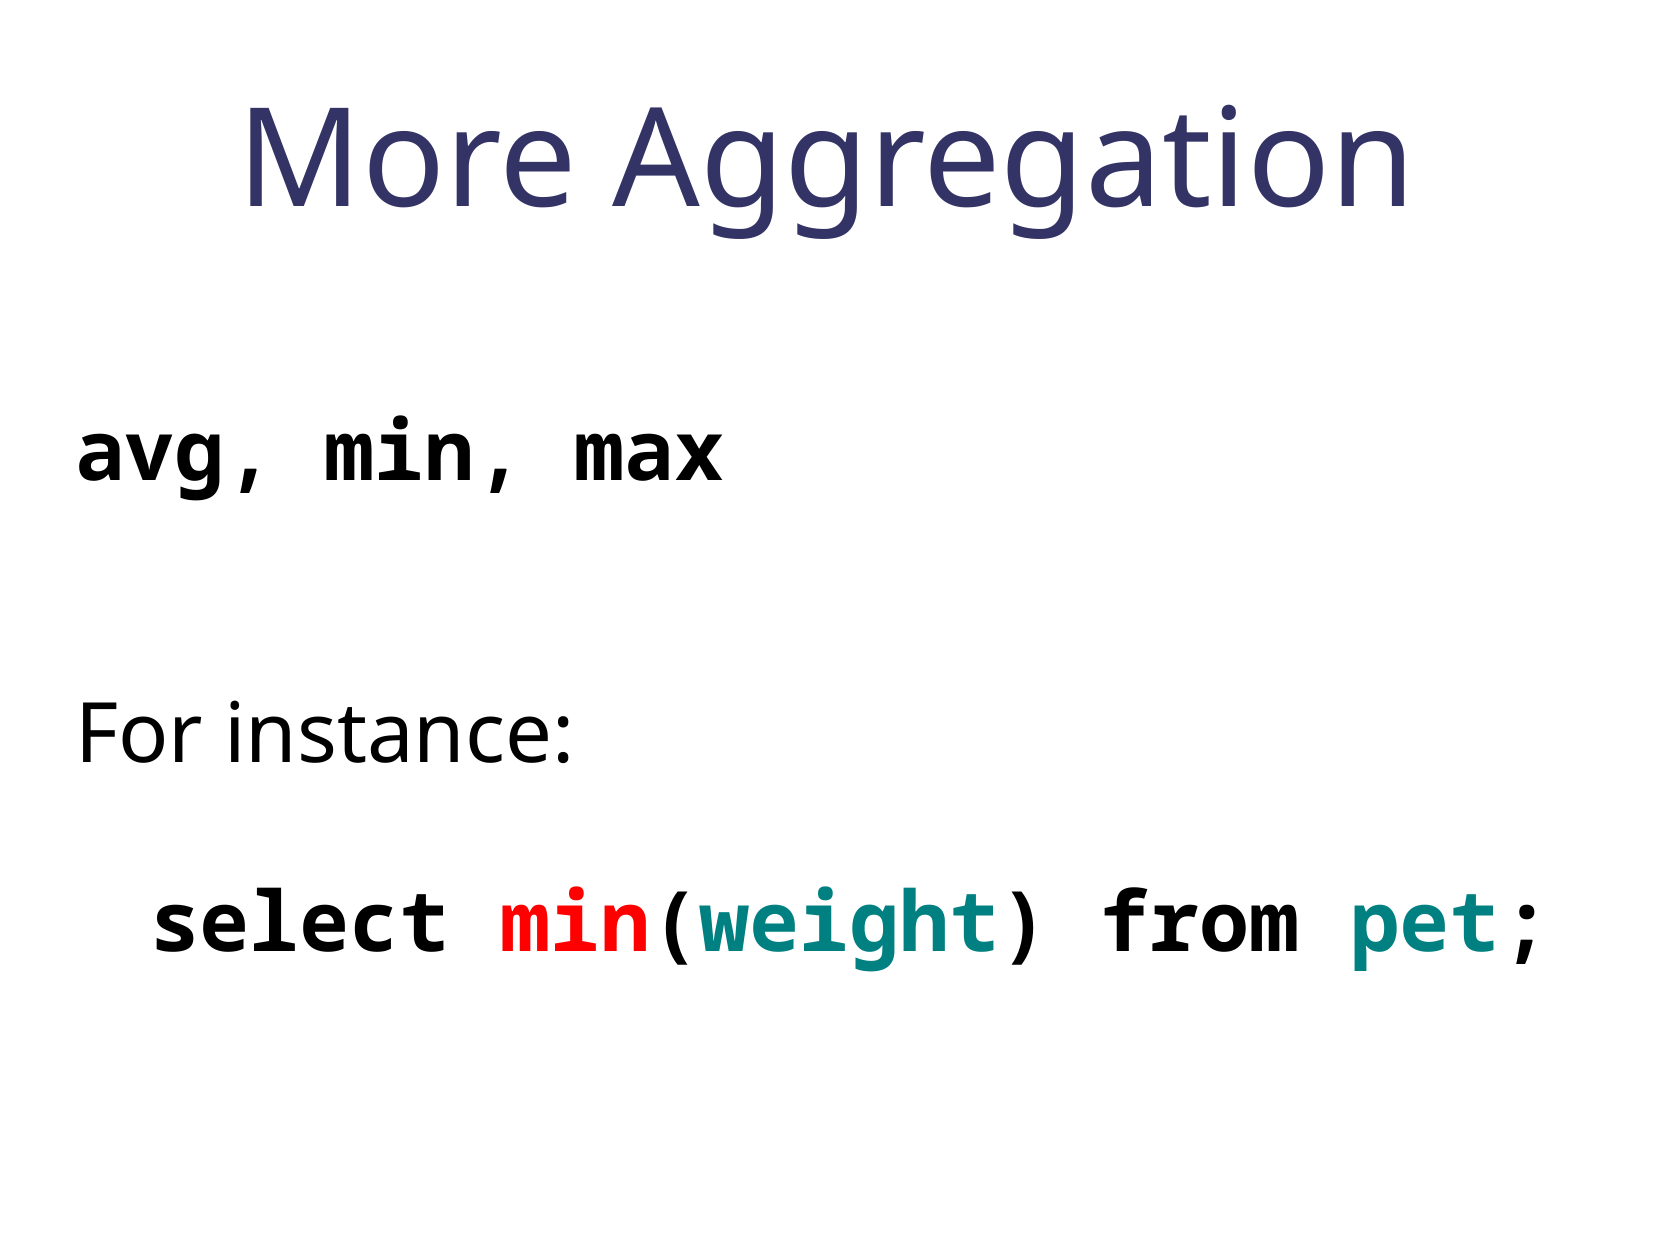

# More Aggregation
avg, min, max
For instance:
select min(weight) from pet;